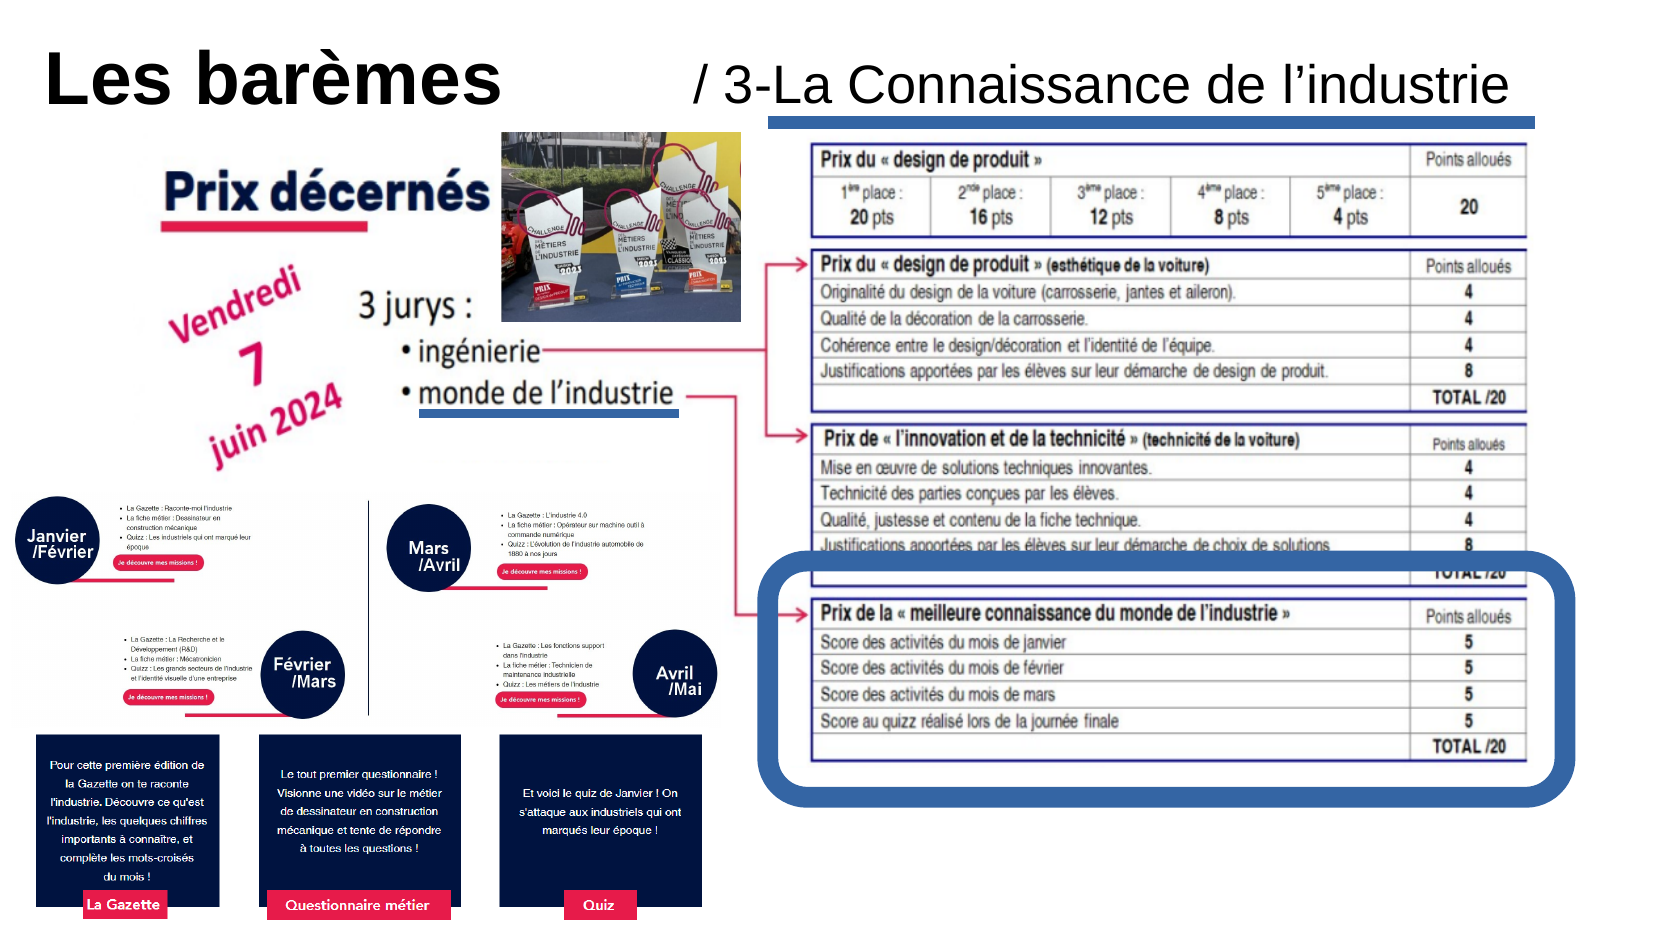

Les barèmes
/ 3-La Connaissance de l’industrie